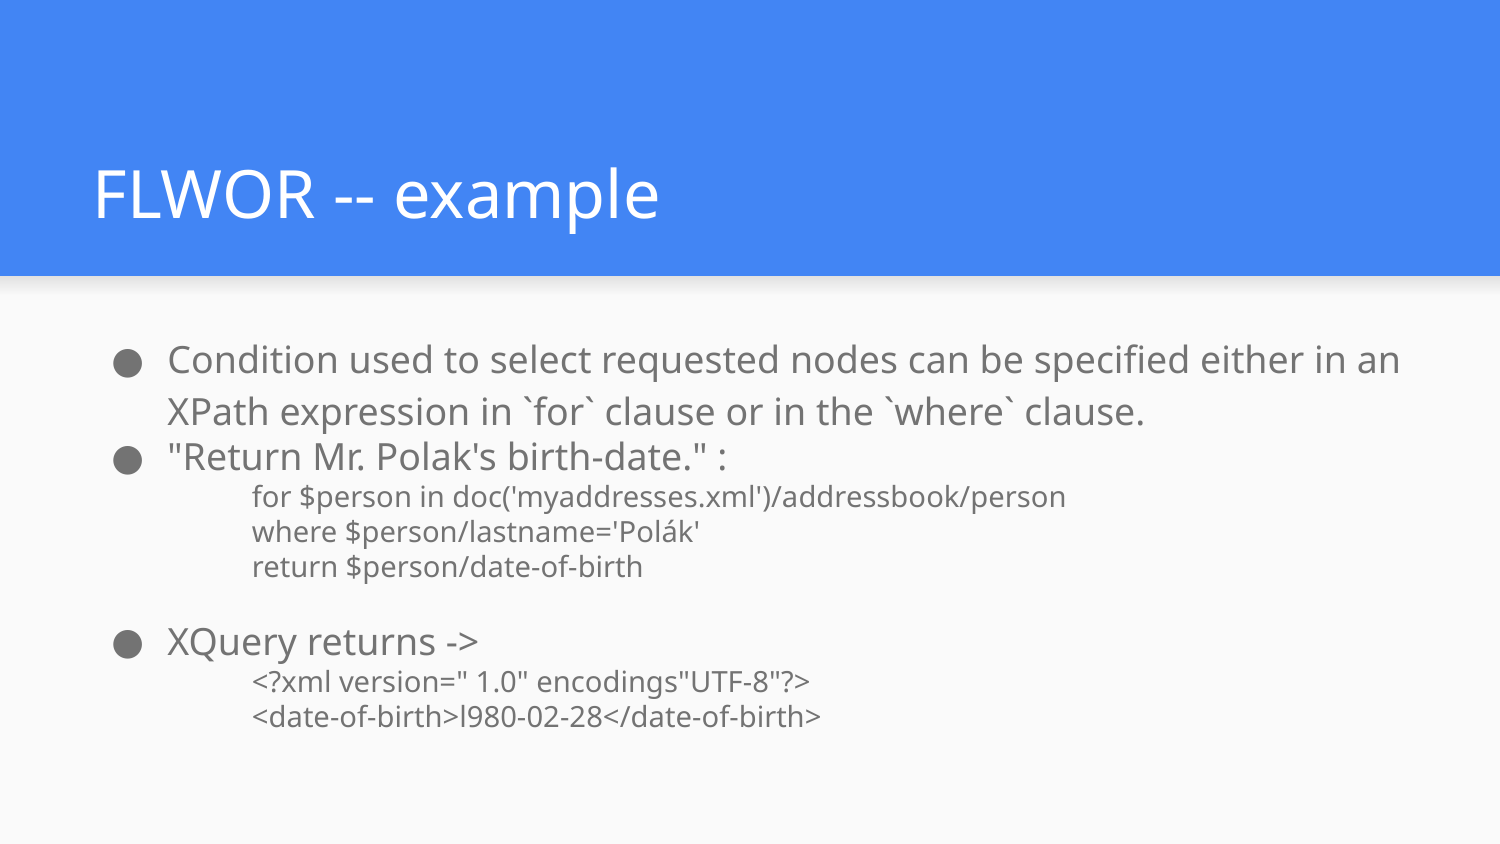

# FLWOR -- example
Condition used to select requested nodes can be specified either in an XPath expression in `for` clause or in the `where` clause.
"Return Mr. Polak's birth-date." :
for $person in doc('myaddresses.xml')/addressbook/person
where $person/lastname='Polák'
return $person/date-of-birth
XQuery returns ->
<?xml version=" 1.0" encodings"UTF-8"?>
<date-of-birth>l980-02-28</date-of-birth>